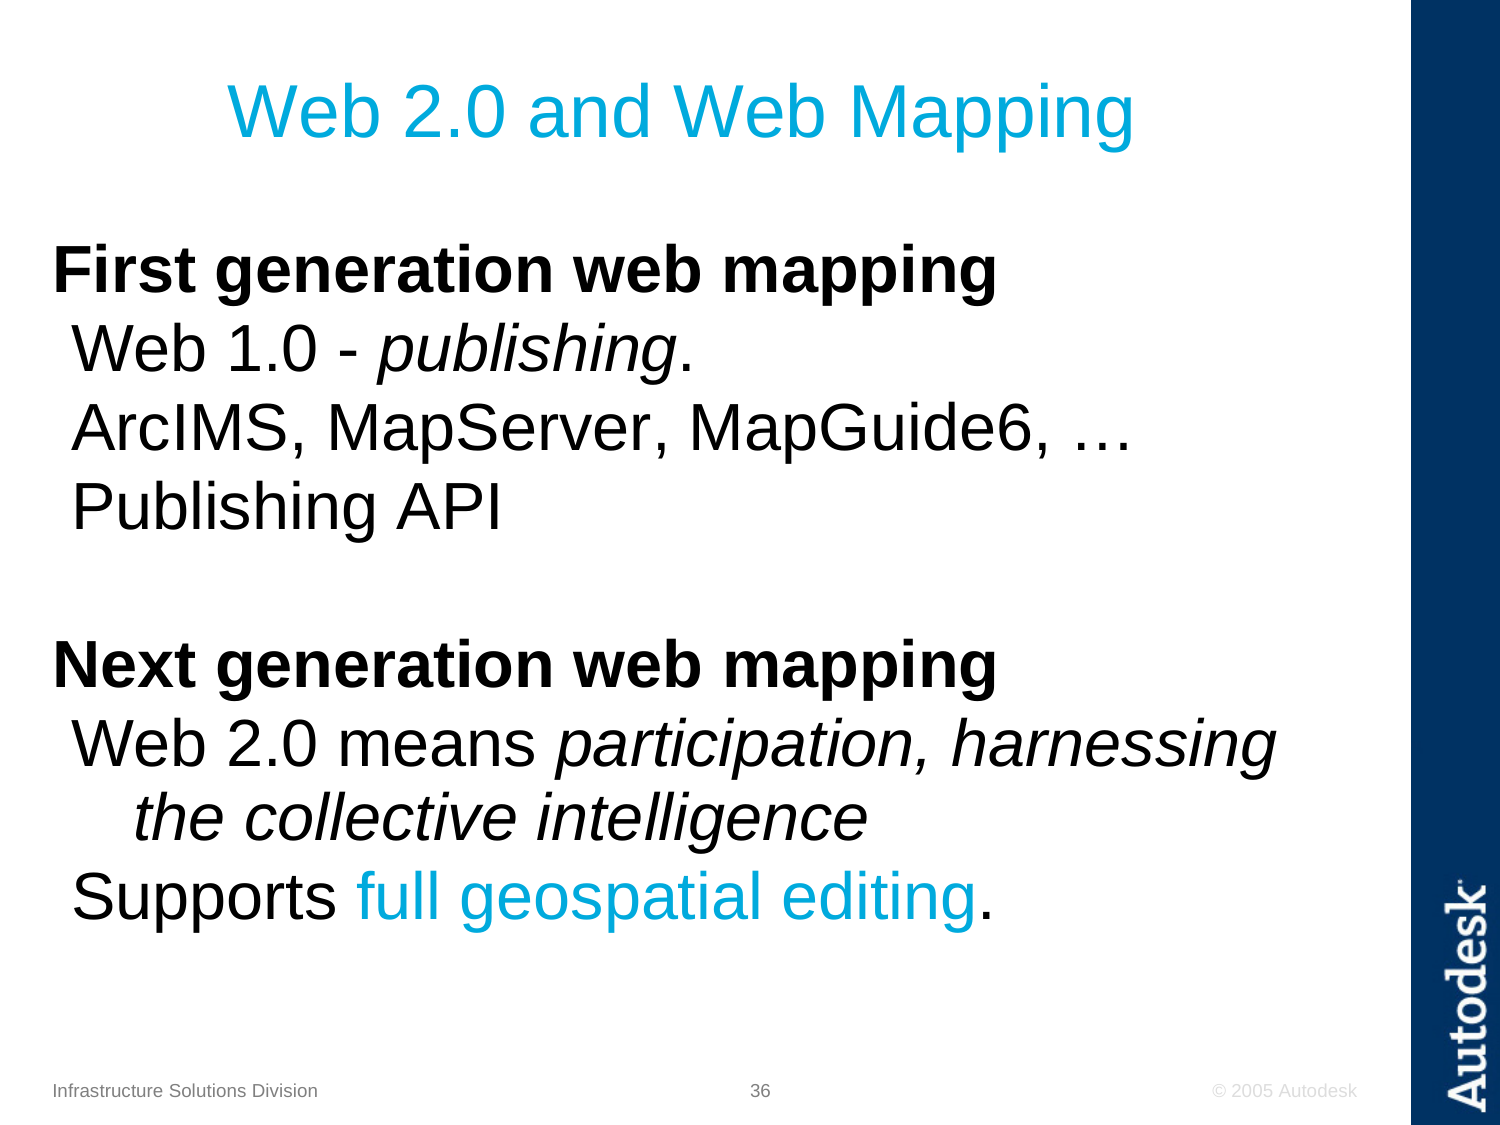

# Web 2.0 and Web Mapping
First generation web mapping
Web 1.0 - publishing.
ArcIMS, MapServer, MapGuide6, …
Publishing API
Next generation web mapping
Web 2.0 means participation, harnessing the collective intelligence
Supports full geospatial editing.